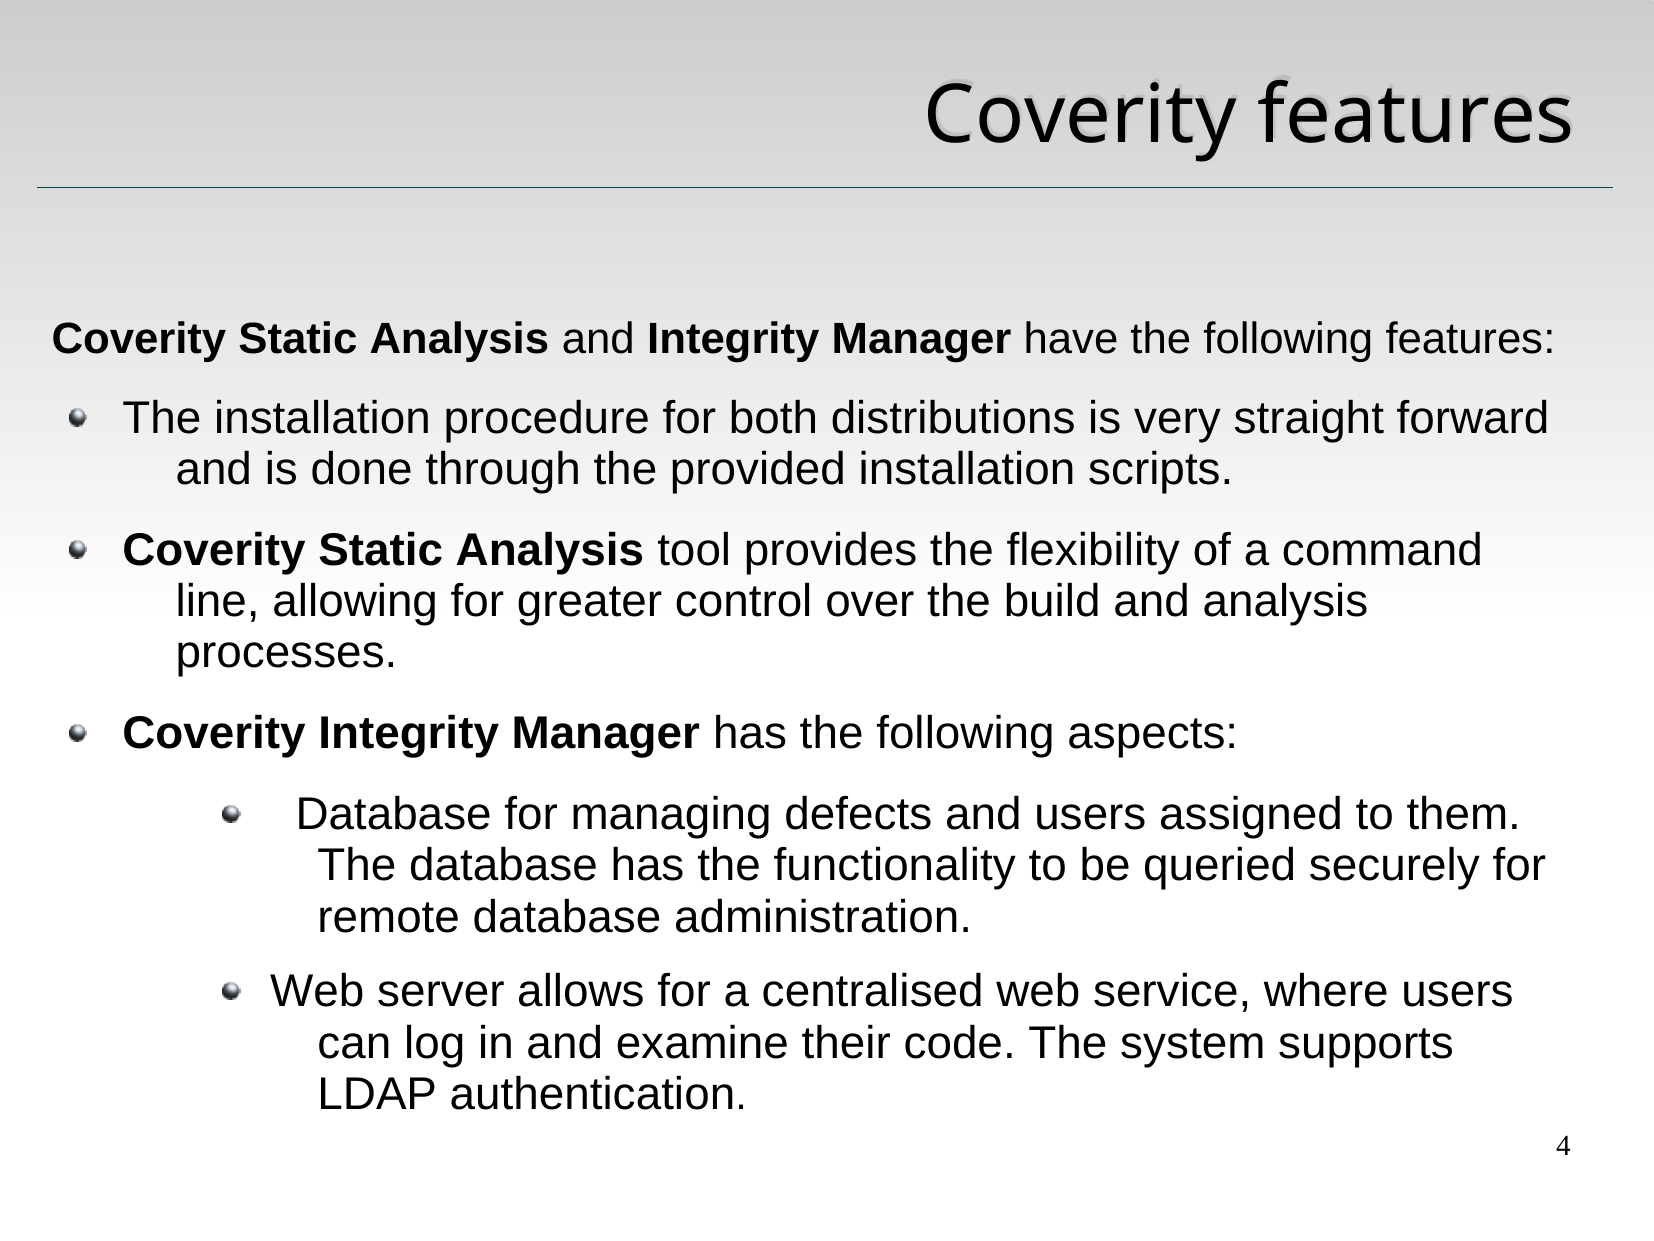

# Coverity features
Coverity Static Analysis and Integrity Manager have the following features:
The installation procedure for both distributions is very straight forward and is done through the provided installation scripts.
Coverity Static Analysis tool provides the flexibility of a command line, allowing for greater control over the build and analysis processes.
Coverity Integrity Manager has the following aspects:
 Database for managing defects and users assigned to them. The database has the functionality to be queried securely for remote database administration.
Web server allows for a centralised web service, where users can log in and examine their code. The system supports LDAP authentication.
4